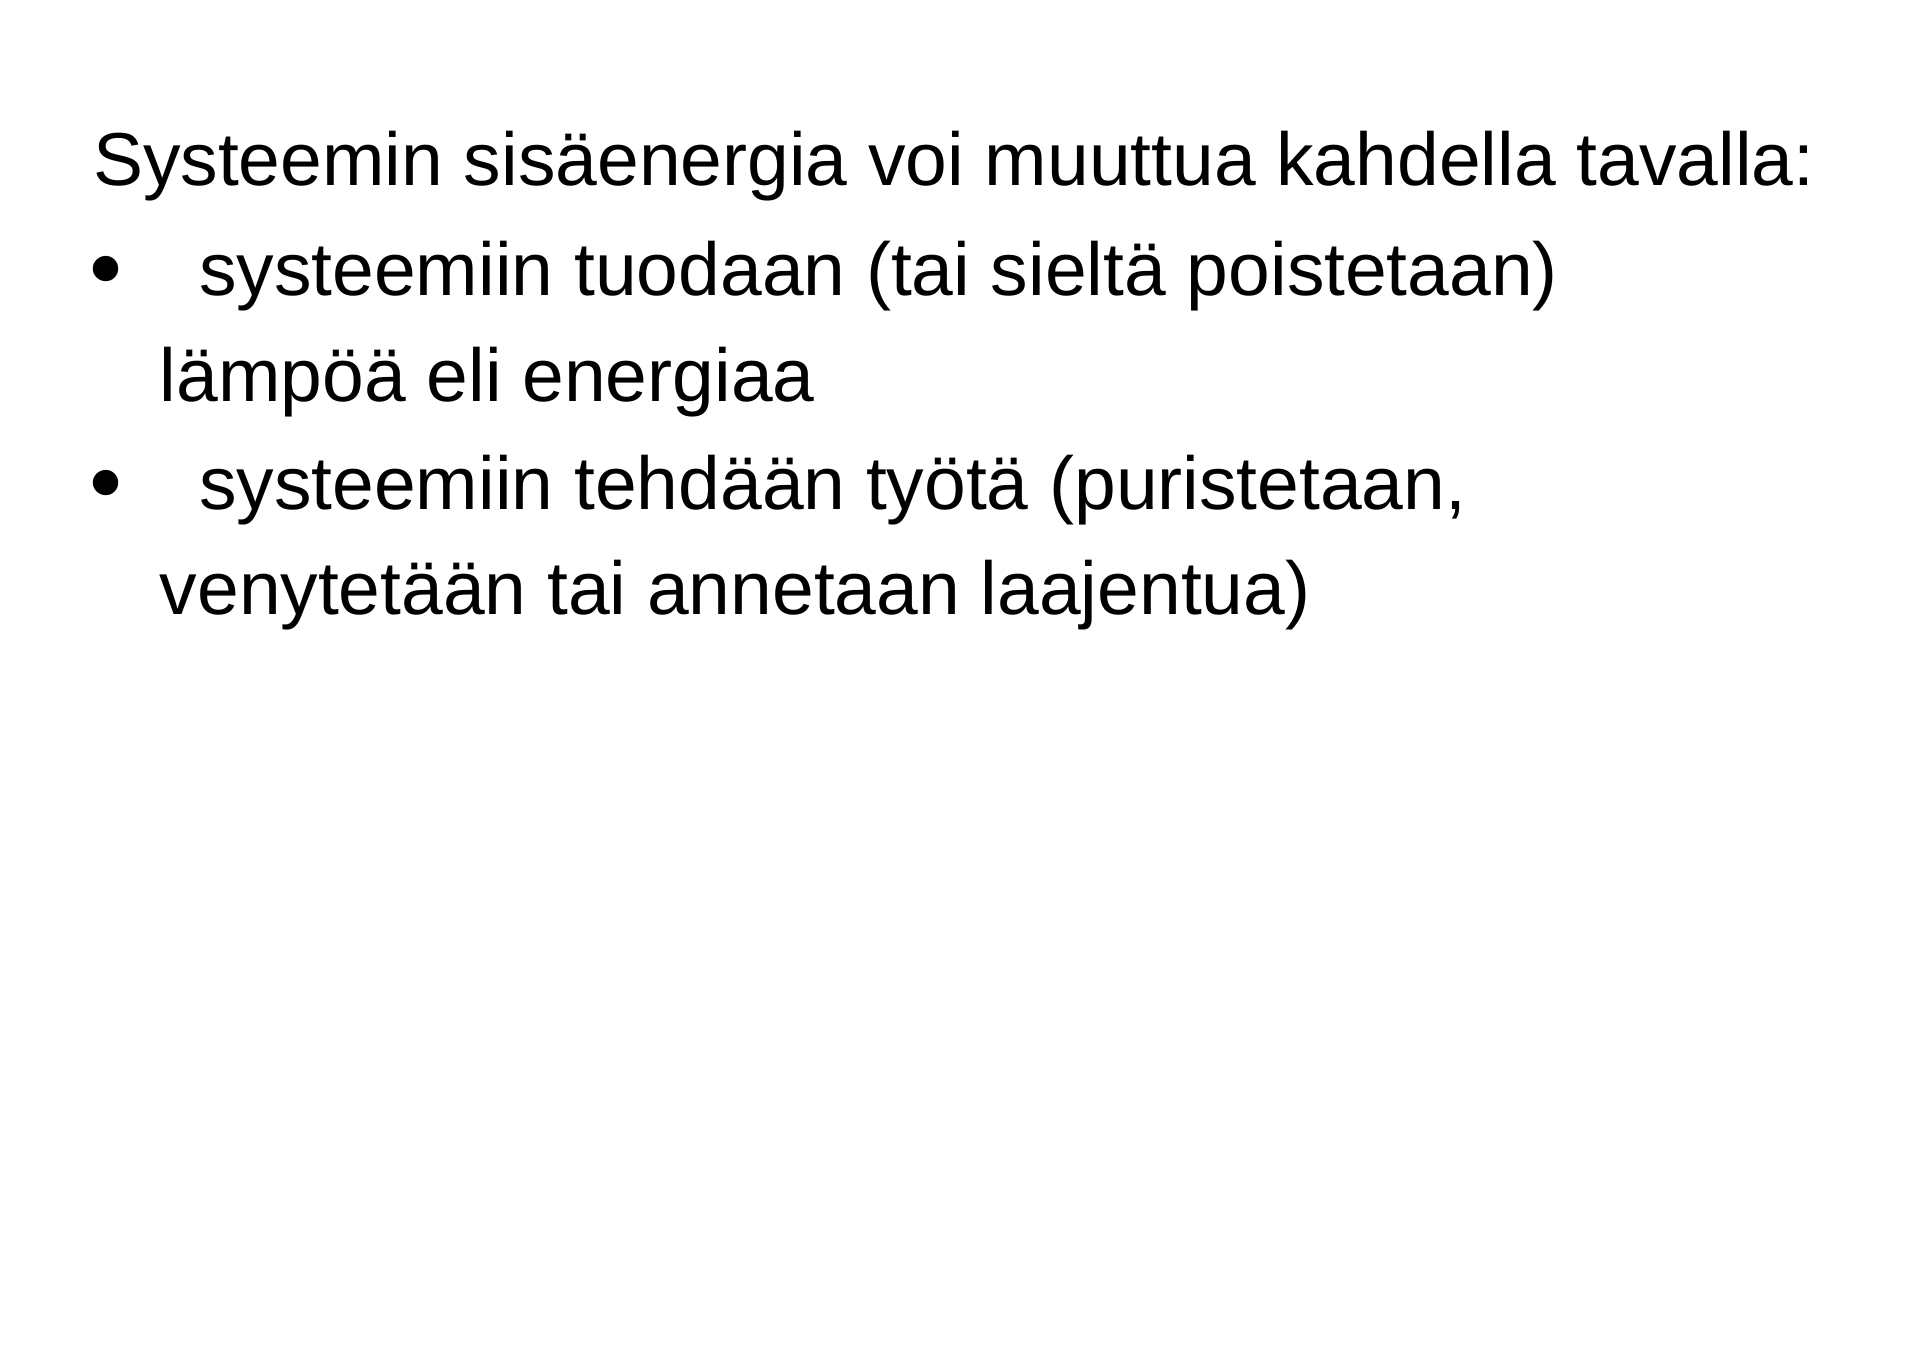

Systeemin sisäenergia voi muuttua kahdella tavalla:
systeemiin tuodaan (tai sieltä poistetaan) lämpöä eli energiaa
systeemiin tehdään työtä (puristetaan, venytetään tai annetaan laajentua)